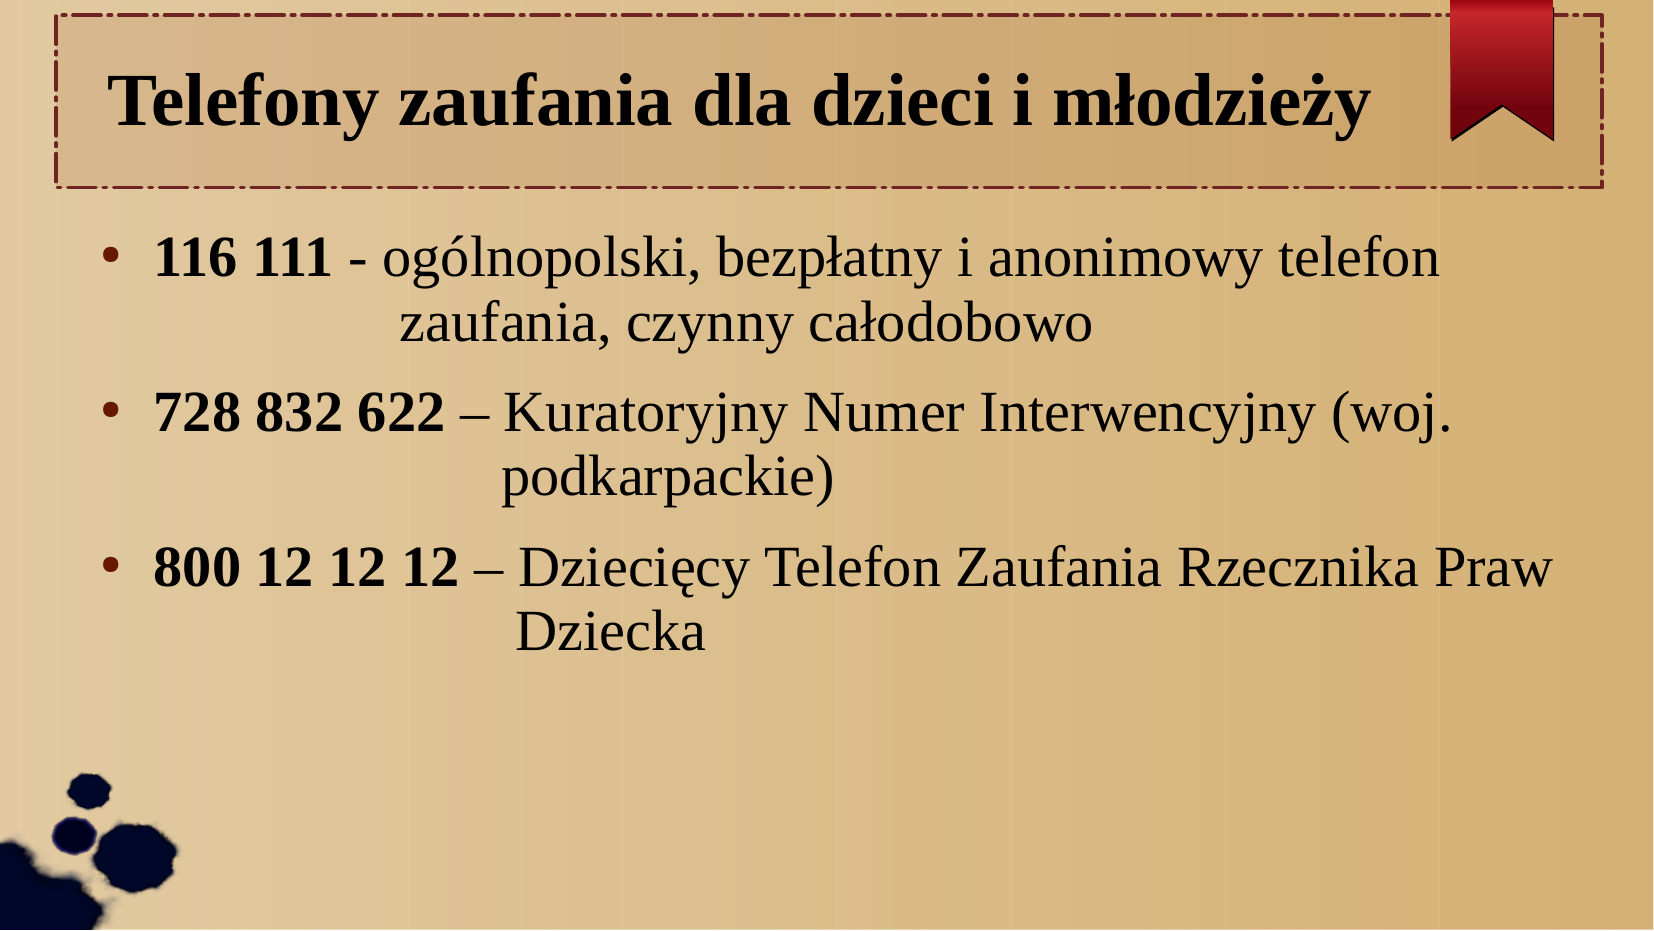

# Telefony zaufania dla dzieci i młodzieży
116 111 - ogólnopolski, bezpłatny i anonimowy telefon                  zaufania, czynny całodobowo
728 832 622 – Kuratoryjny Numer Interwencyjny (woj.                         podkarpackie)
800 12 12 12 – Dziecięcy Telefon Zaufania Rzecznika Praw   Dziecka